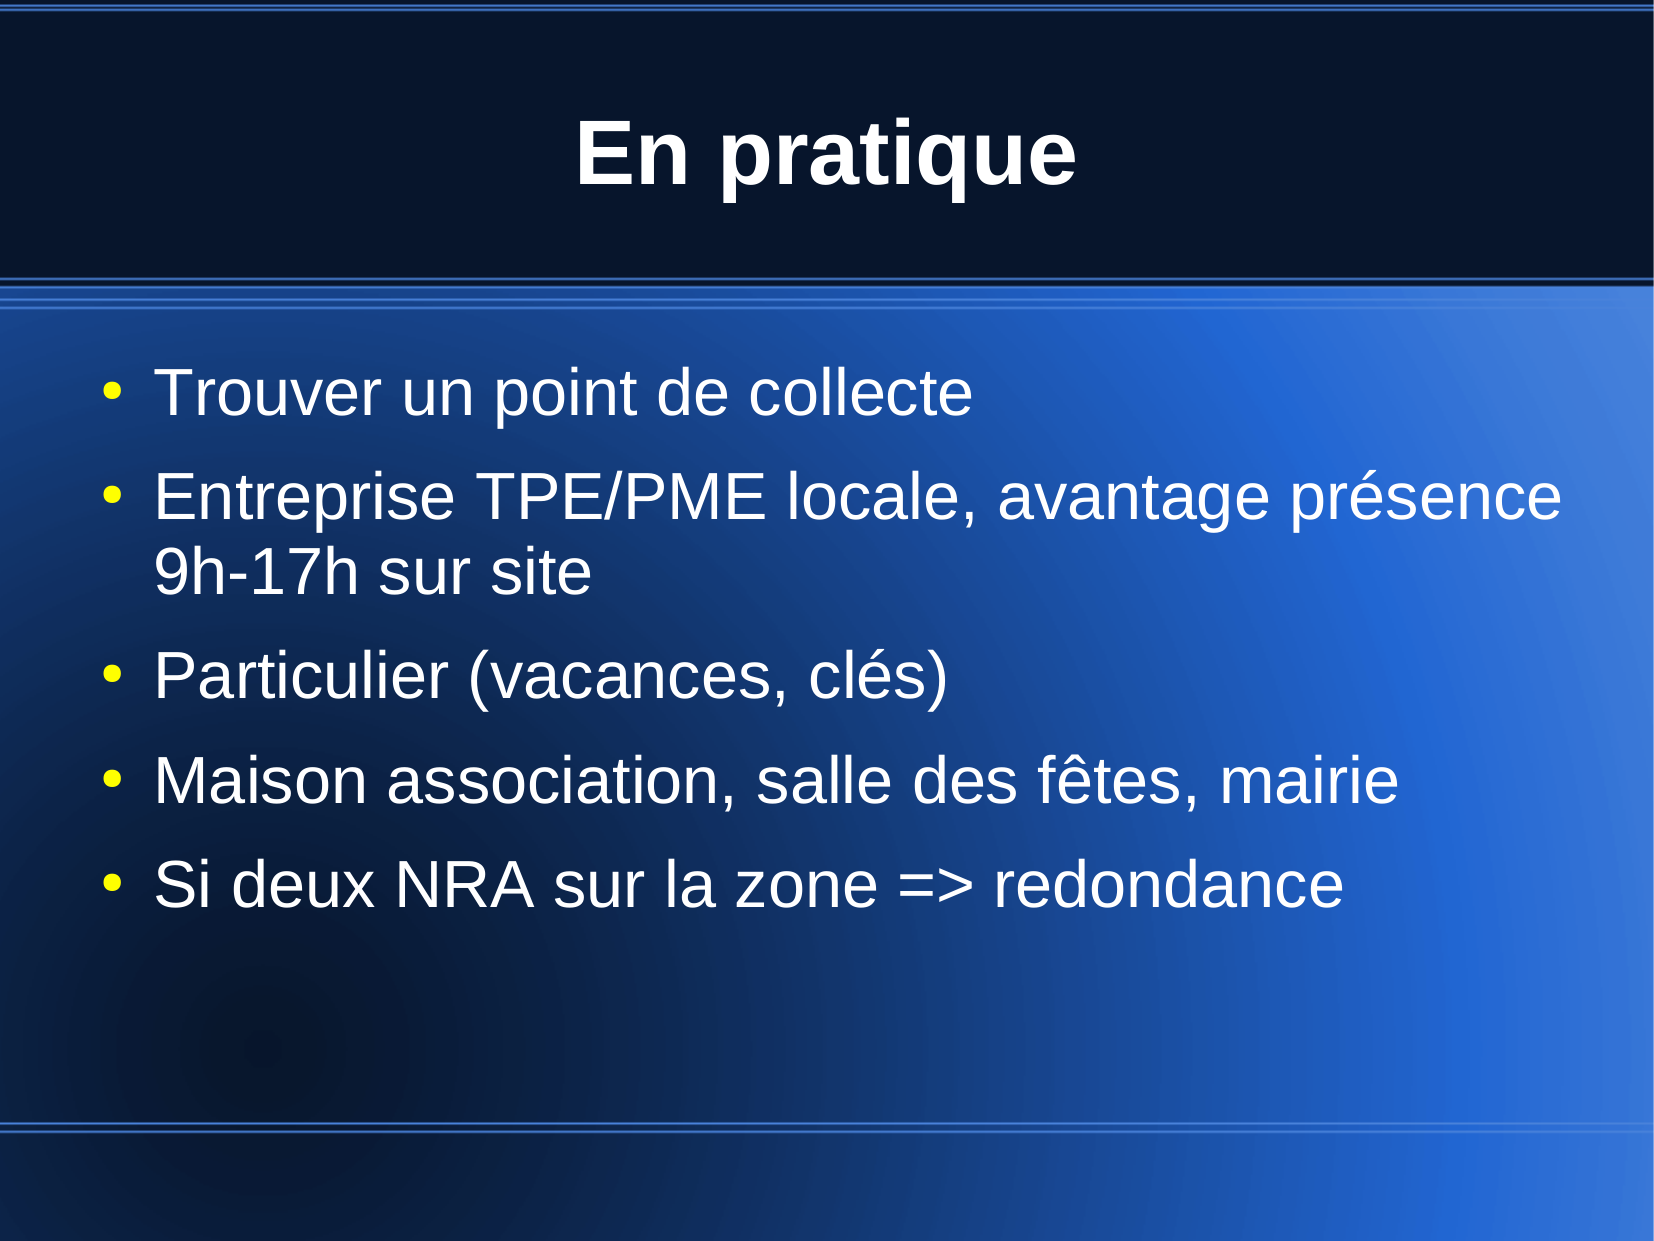

# En pratique
Trouver un point de collecte
Entreprise TPE/PME locale, avantage présence 9h-17h sur site
Particulier (vacances, clés)
Maison association, salle des fêtes, mairie
Si deux NRA sur la zone => redondance